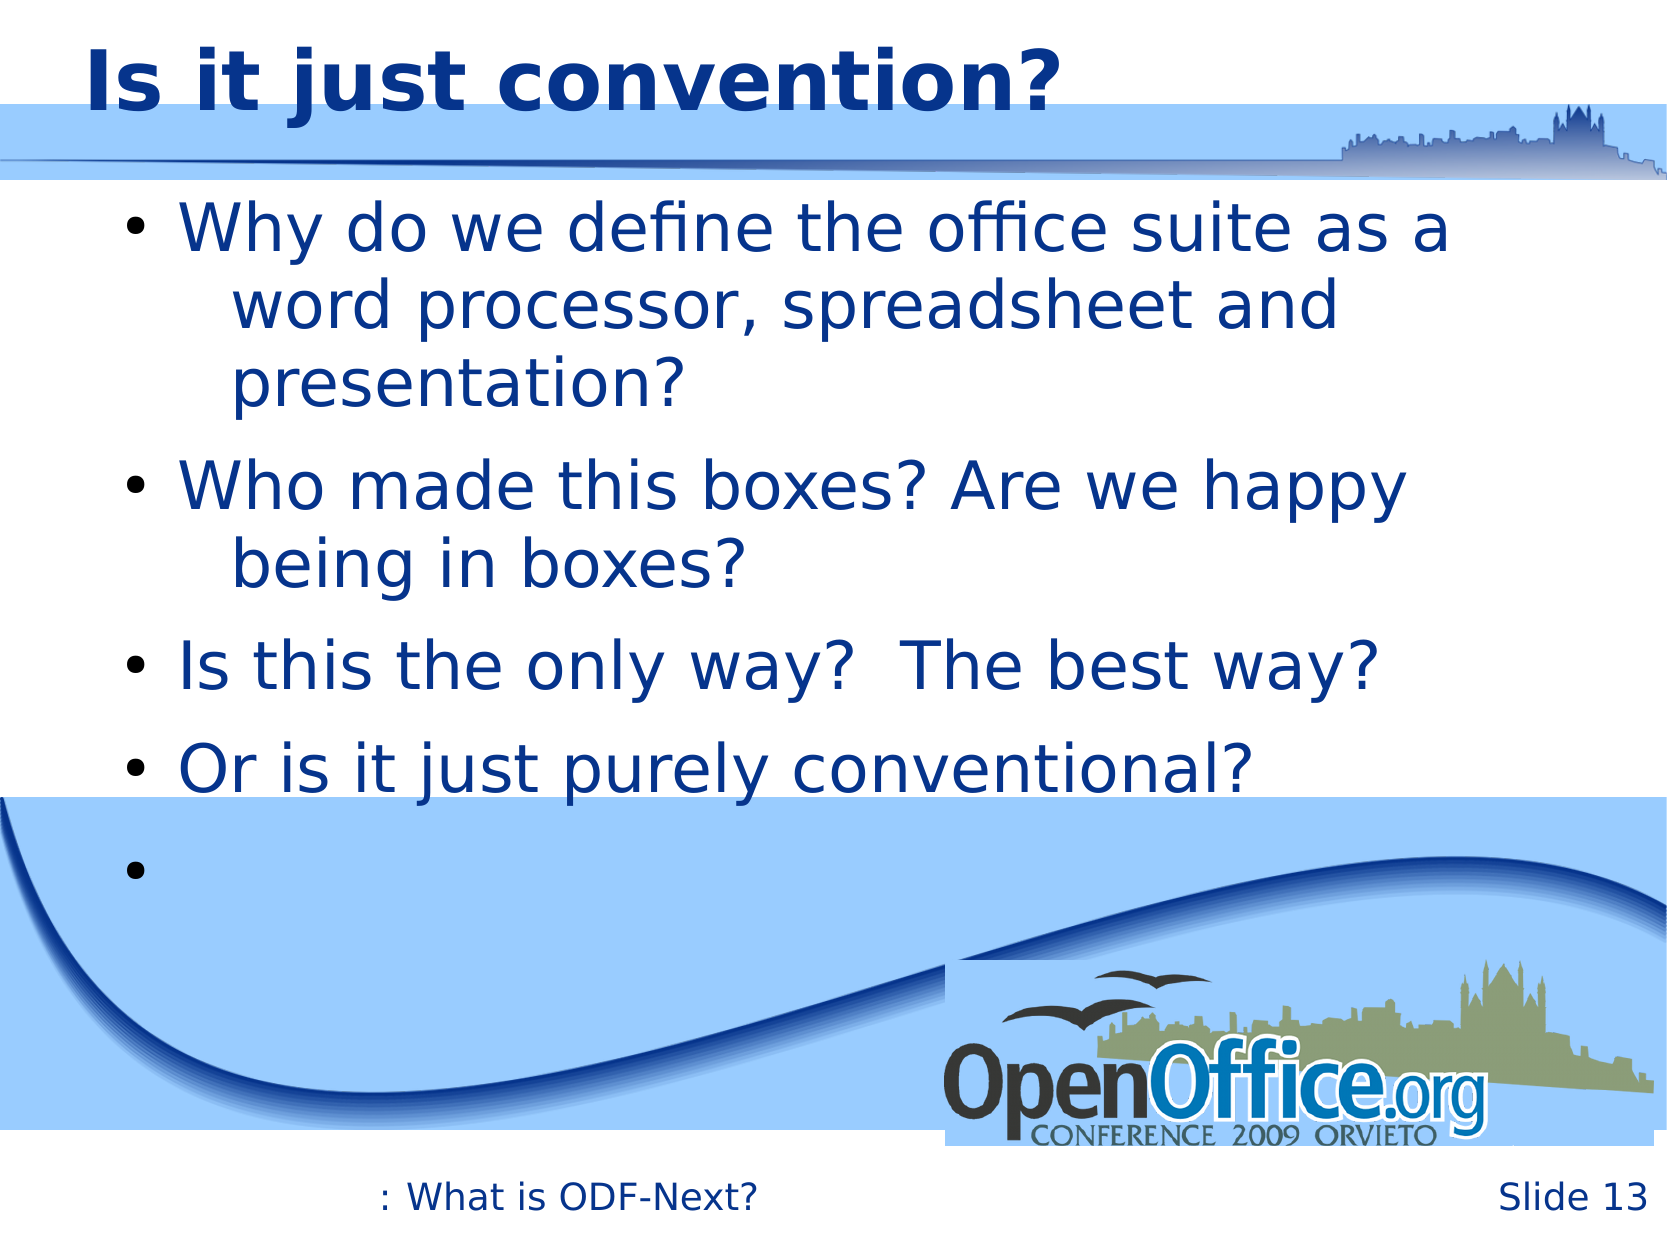

# Is it just convention?
Why do we define the office suite as a word processor, spreadsheet and presentation?
Who made this boxes? Are we happy being in boxes?
Is this the only way? The best way?
Or is it just purely conventional?
What is ODF-Next?
13